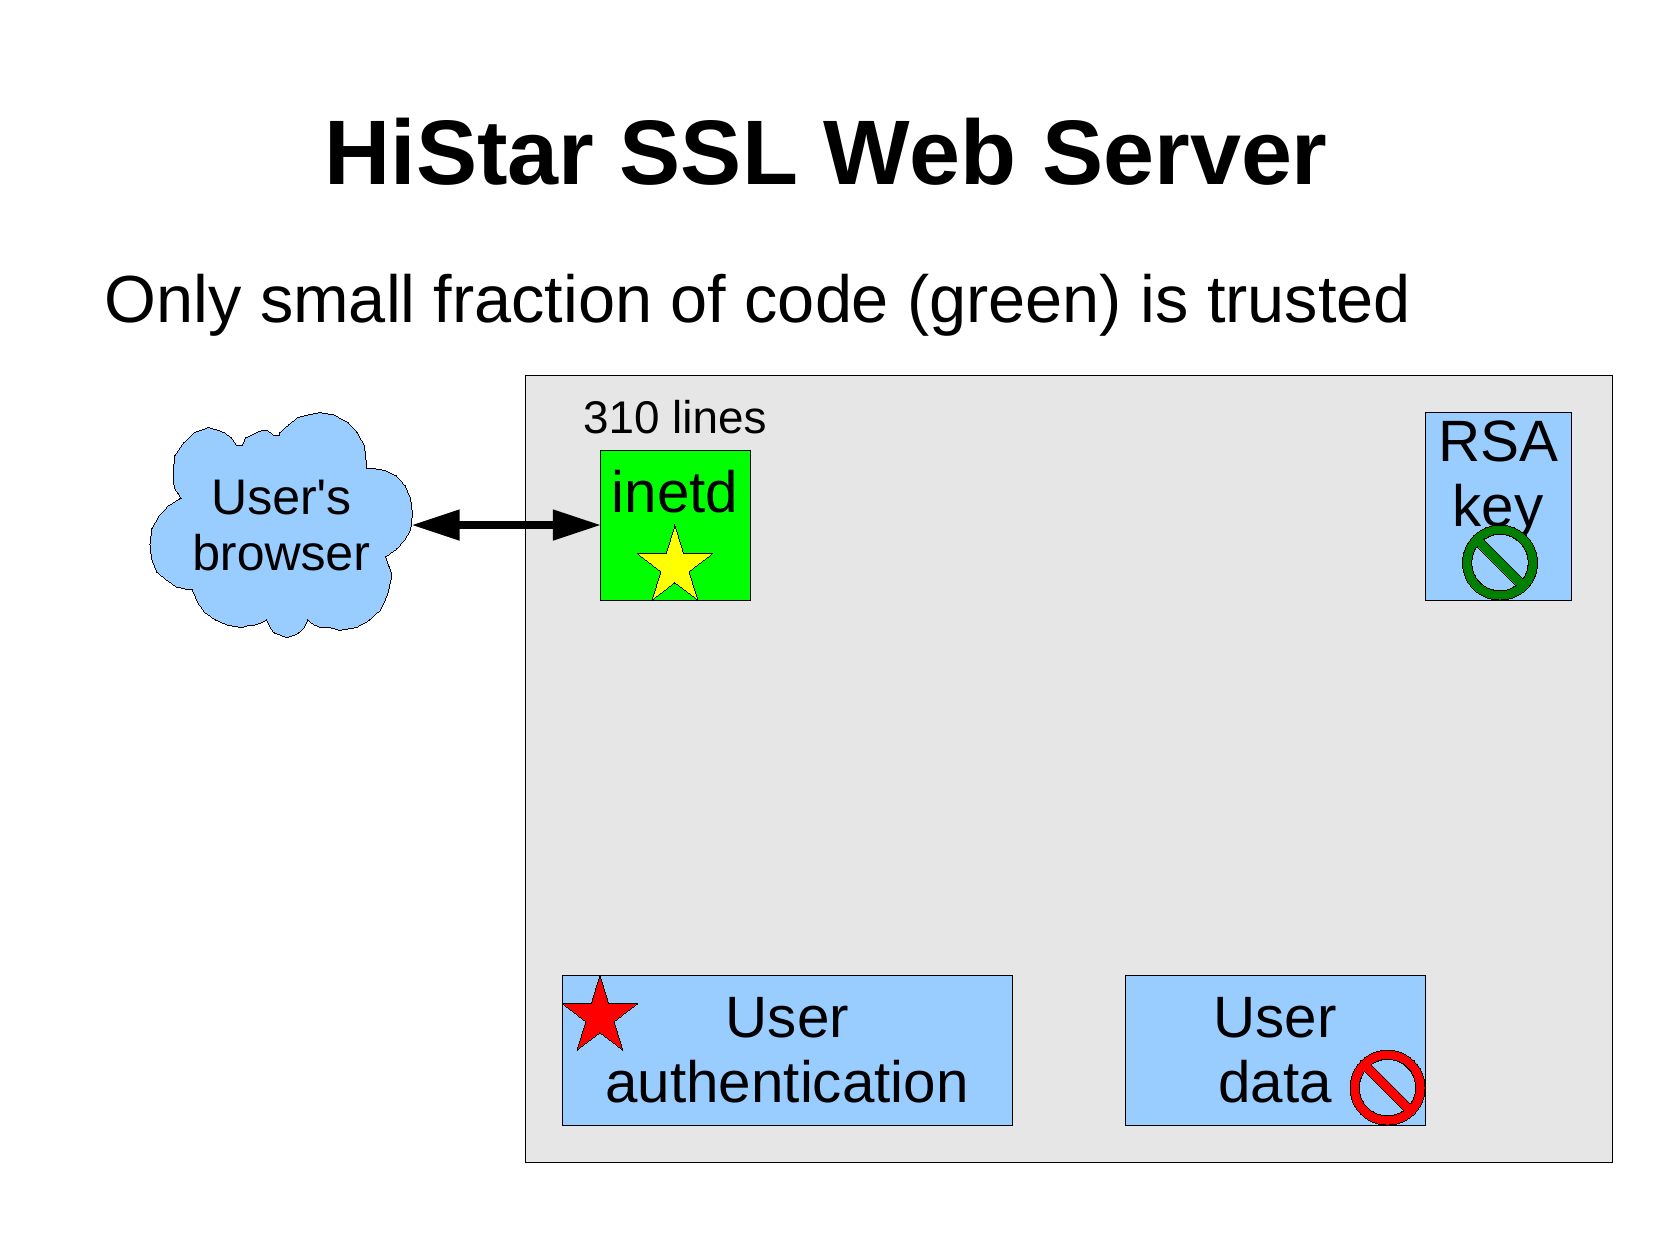

# HiStar SSL Web Server
Only small fraction of code (green) is trusted
310 lines
User's
browser
RSA
key
inetd
User
authentication
User
data